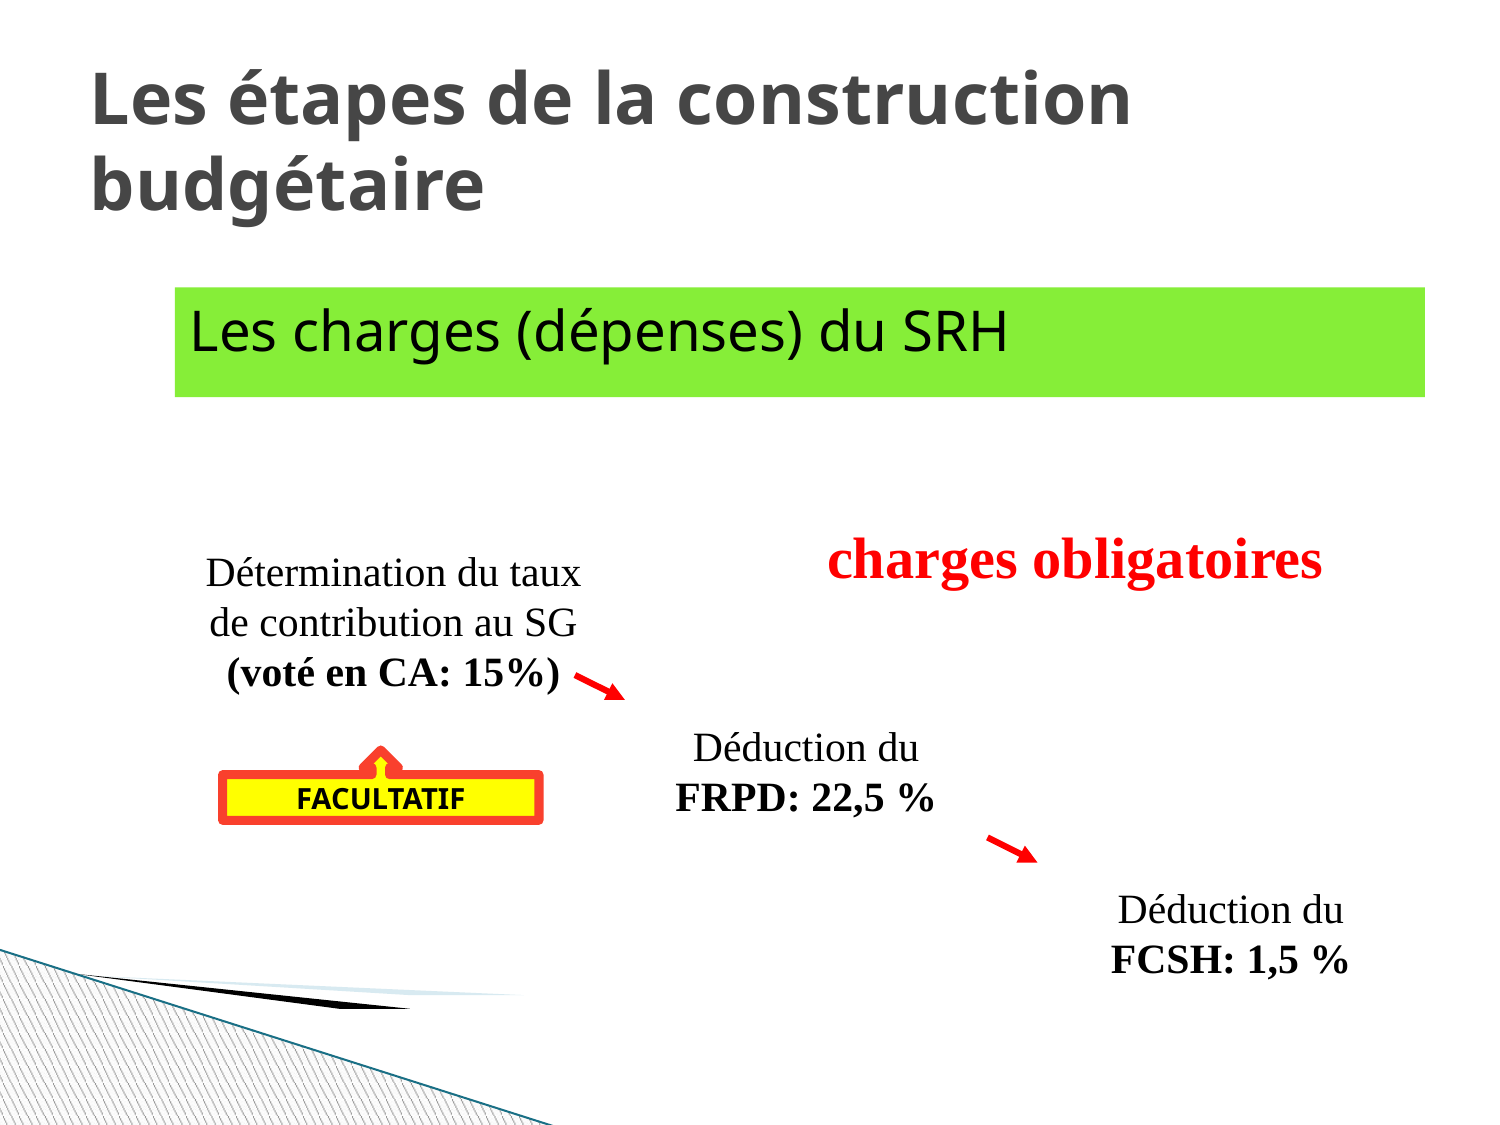

Les étapes de la construction budgétaire
# Les charges (dépenses) du SRH
charges obligatoires
Détermination du taux de contribution au SG (voté en CA: 15%)
Déduction du FRPD: 22,5 %
FACULTATIF
Déduction du FCSH: 1,5 %